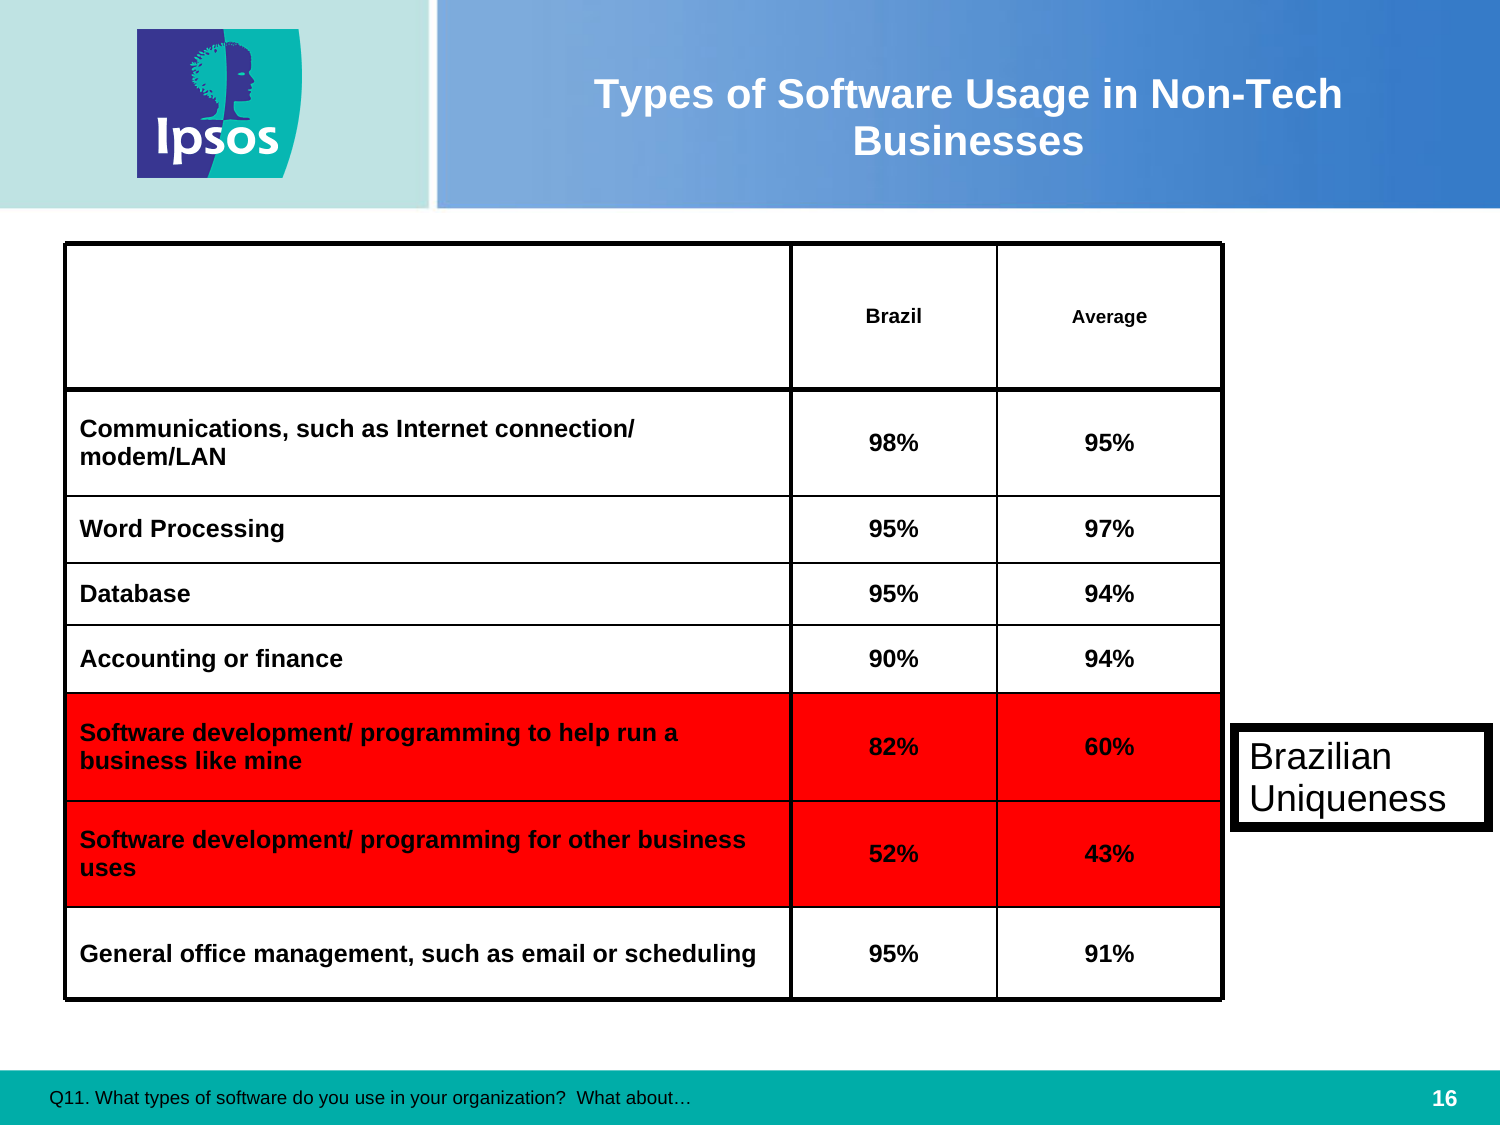

# Types of Software Usage in Non-Tech Businesses
Brazil
Average
Communications, such as Internet connection/ modem/LAN
98%
95%
Word Processing
95%
97%
Database
95%
94%
Accounting or finance
90%
94%
Software development/ programming to help run a business like mine
82%
60%
Software development/ programming for other business uses
52%
43%
General office management, such as email or scheduling
95%
91%
Brazilian Uniqueness
 Q11. What types of software do you use in your organization? What about…